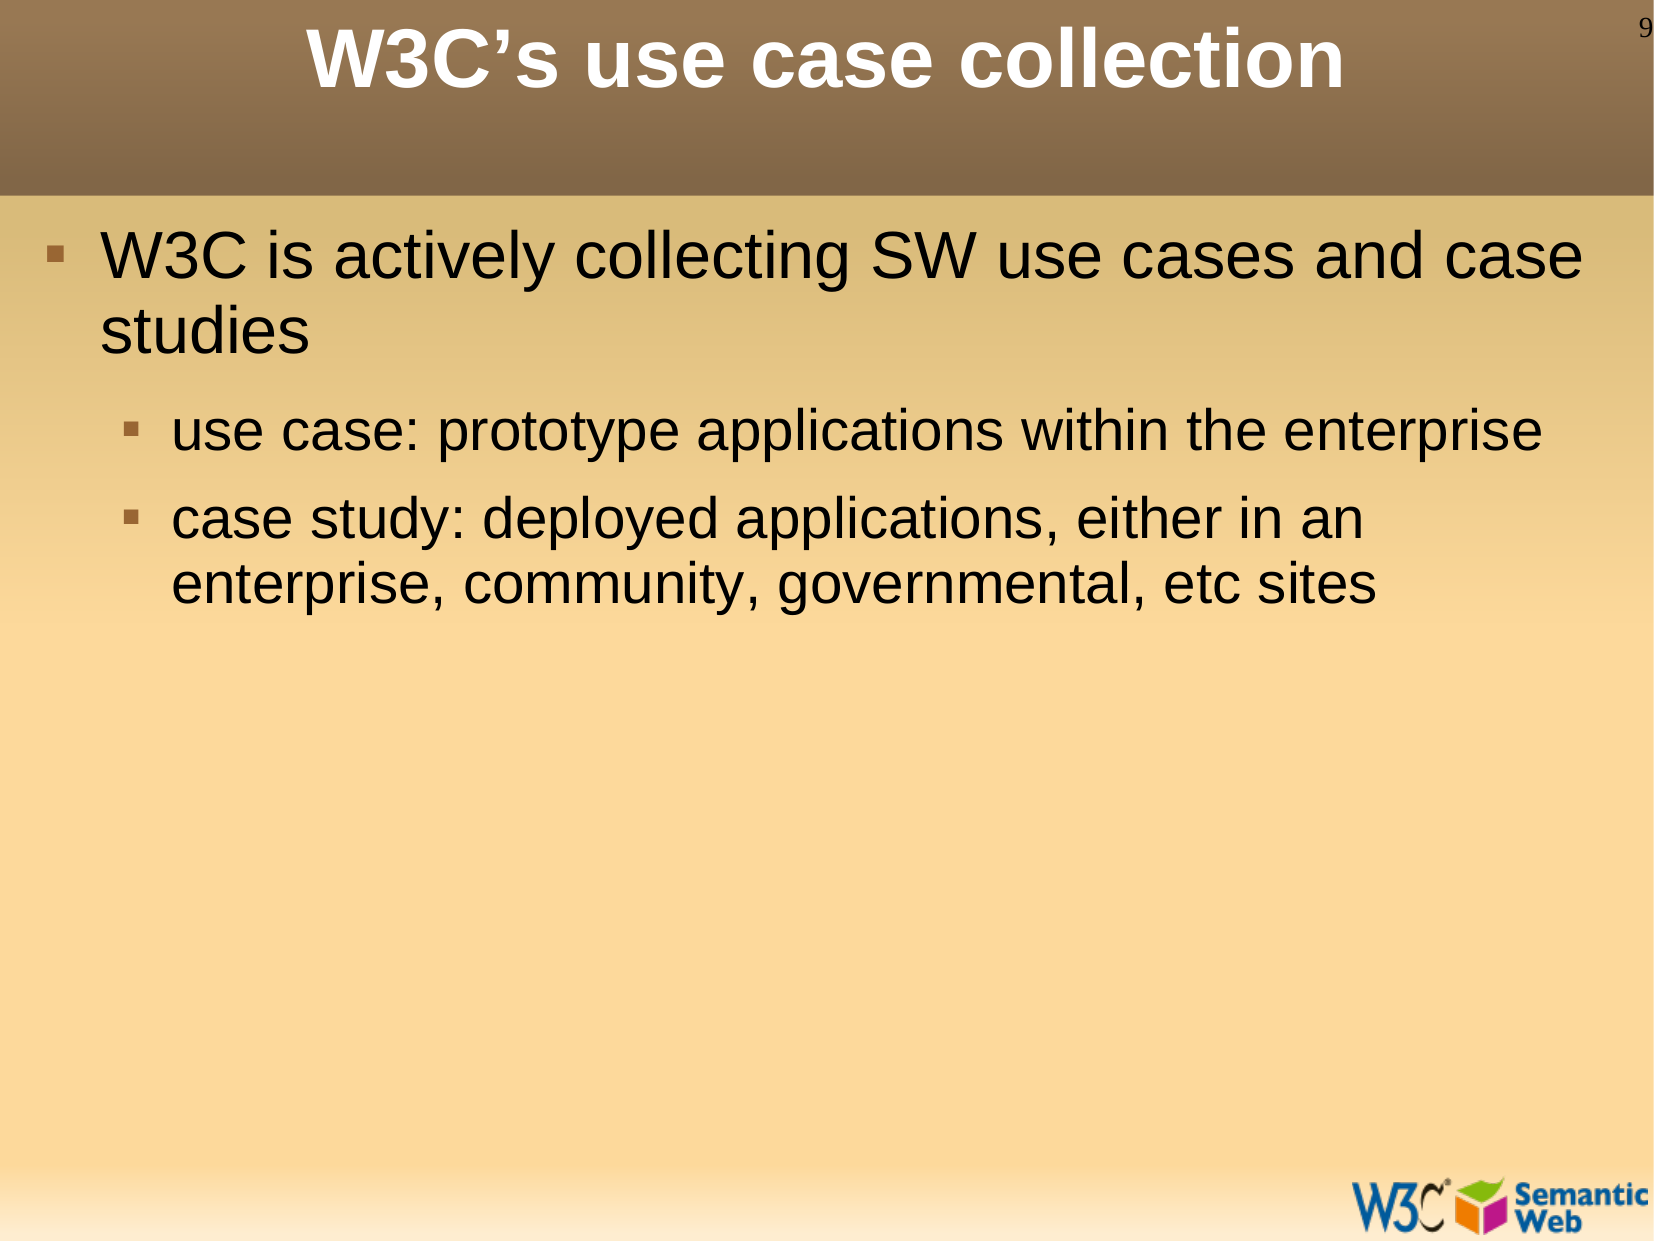

# W3C’s use case collection
9
W3C is actively collecting SW use cases and case studies
use case: prototype applications within the enterprise
case study: deployed applications, either in an enterprise, community, governmental, etc sites